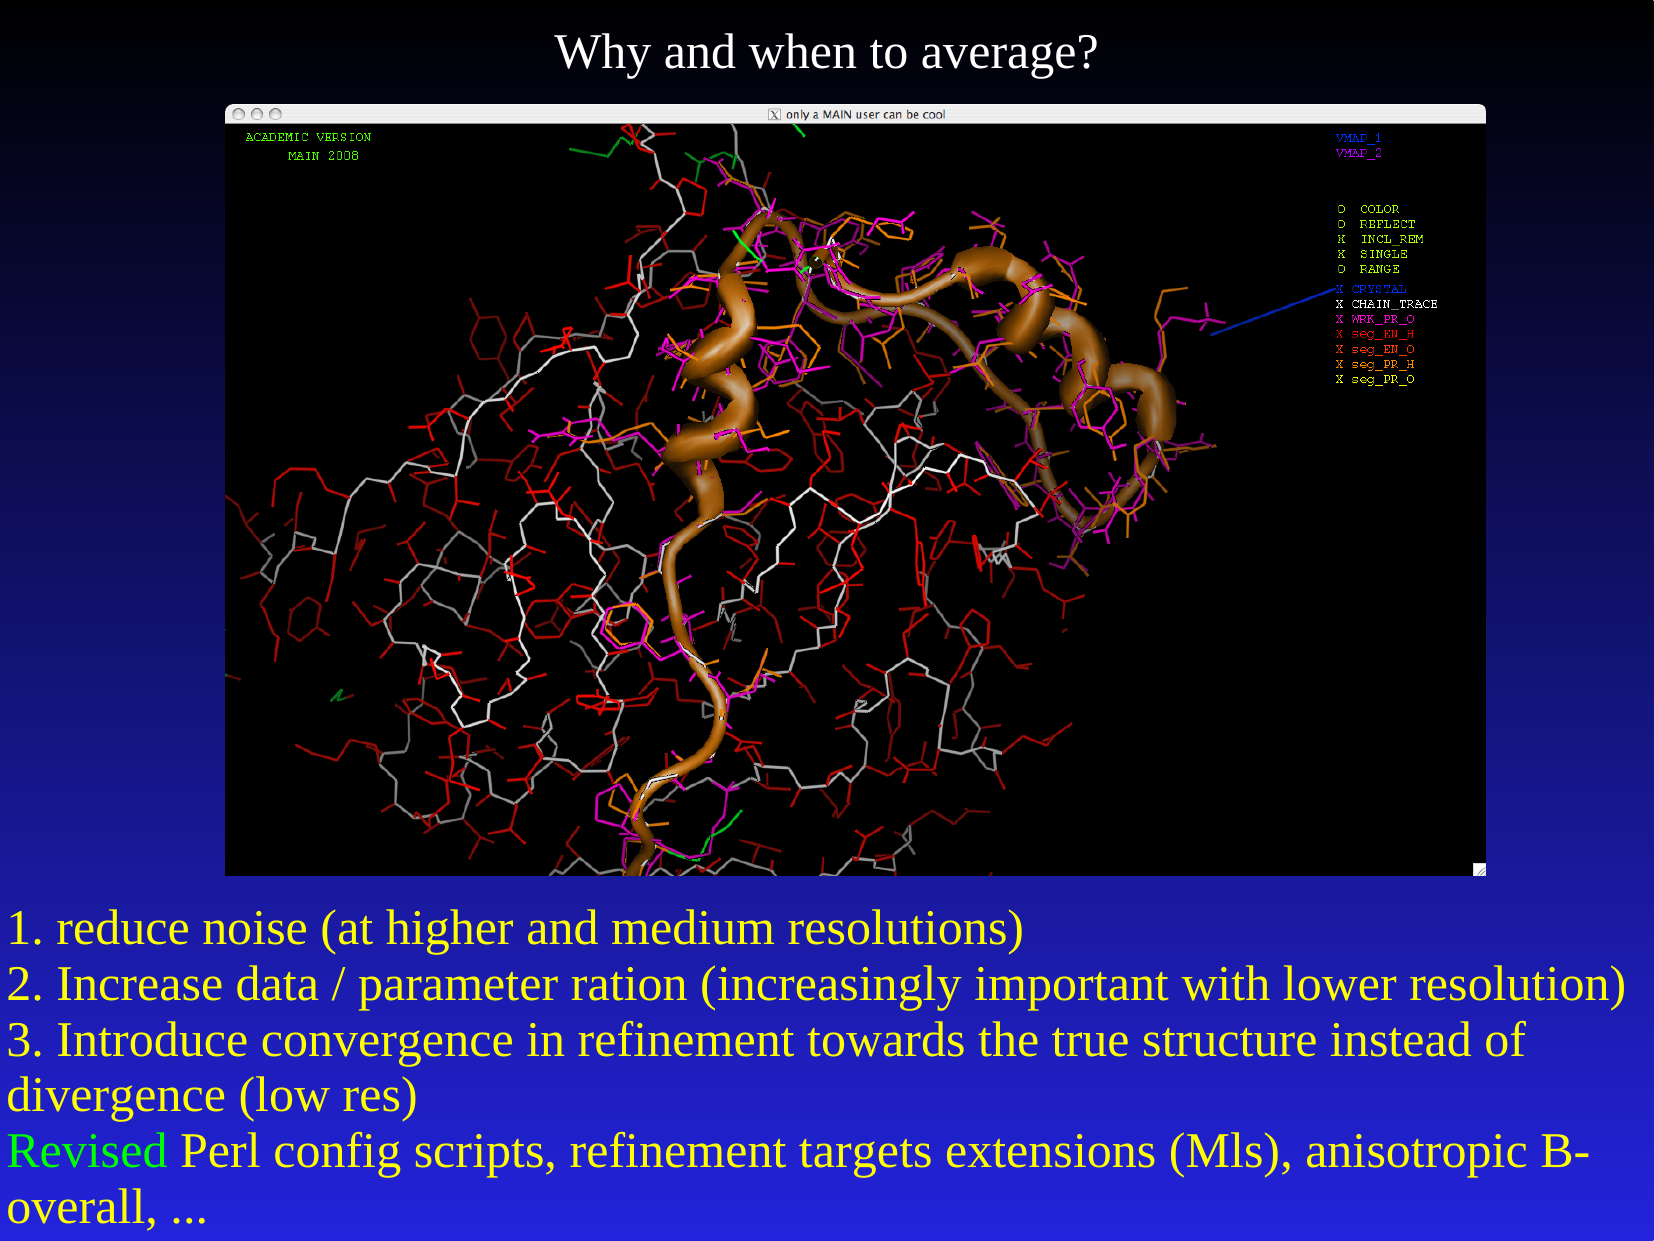

Why and when to average?
1. reduce noise (at higher and medium resolutions)
2. Increase data / parameter ration (increasingly important with lower resolution)
3. Introduce convergence in refinement towards the true structure instead of divergence (low res)
Revised Perl config scripts, refinement targets extensions (Mls), anisotropic B-overall, ...